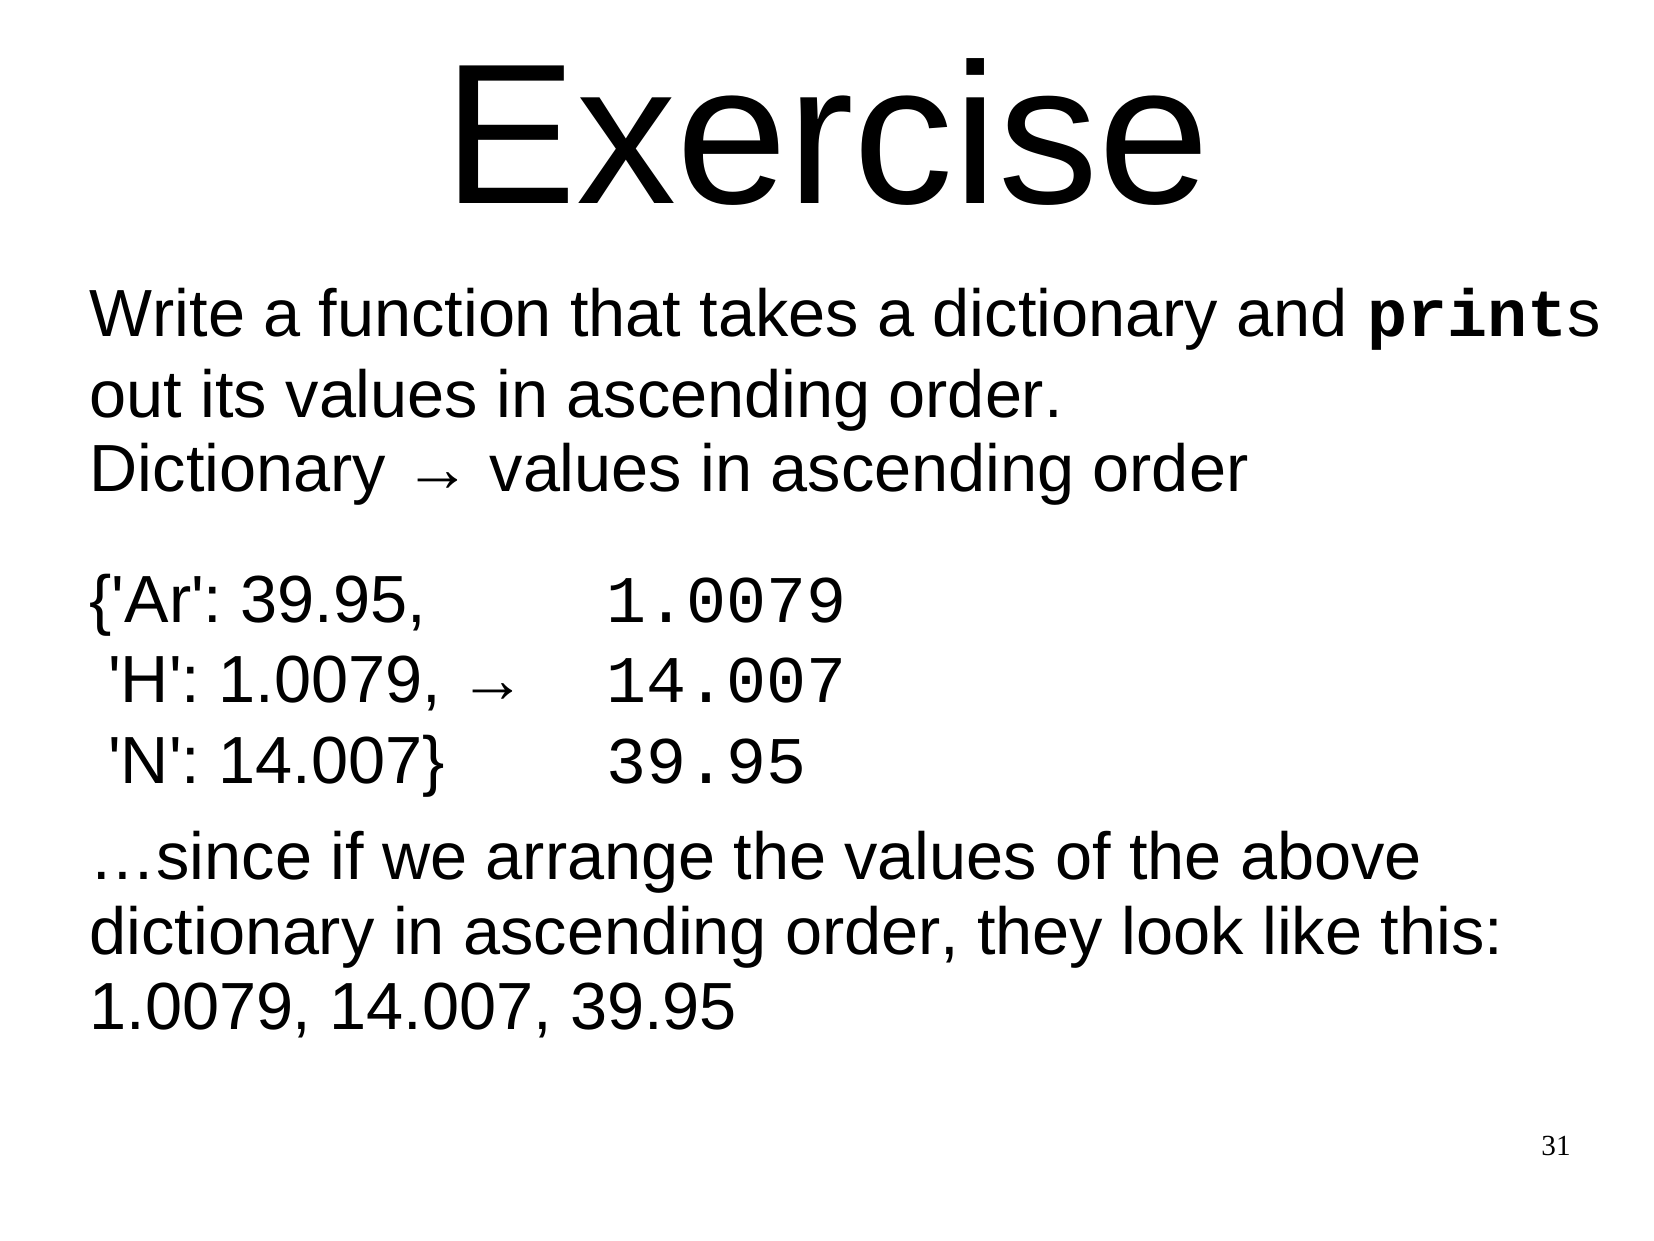

Exercise
Write a function that takes a dictionary and prints
out its values in ascending order.
Dictionary → values in ascending order
{'Ar': 39.95,			1.0079
 'H': 1.0079, →		14.007
 'N': 14.007}			39.95
…since if we arrange the values of the above
dictionary in ascending order, they look like this:
1.0079, 14.007, 39.95
31